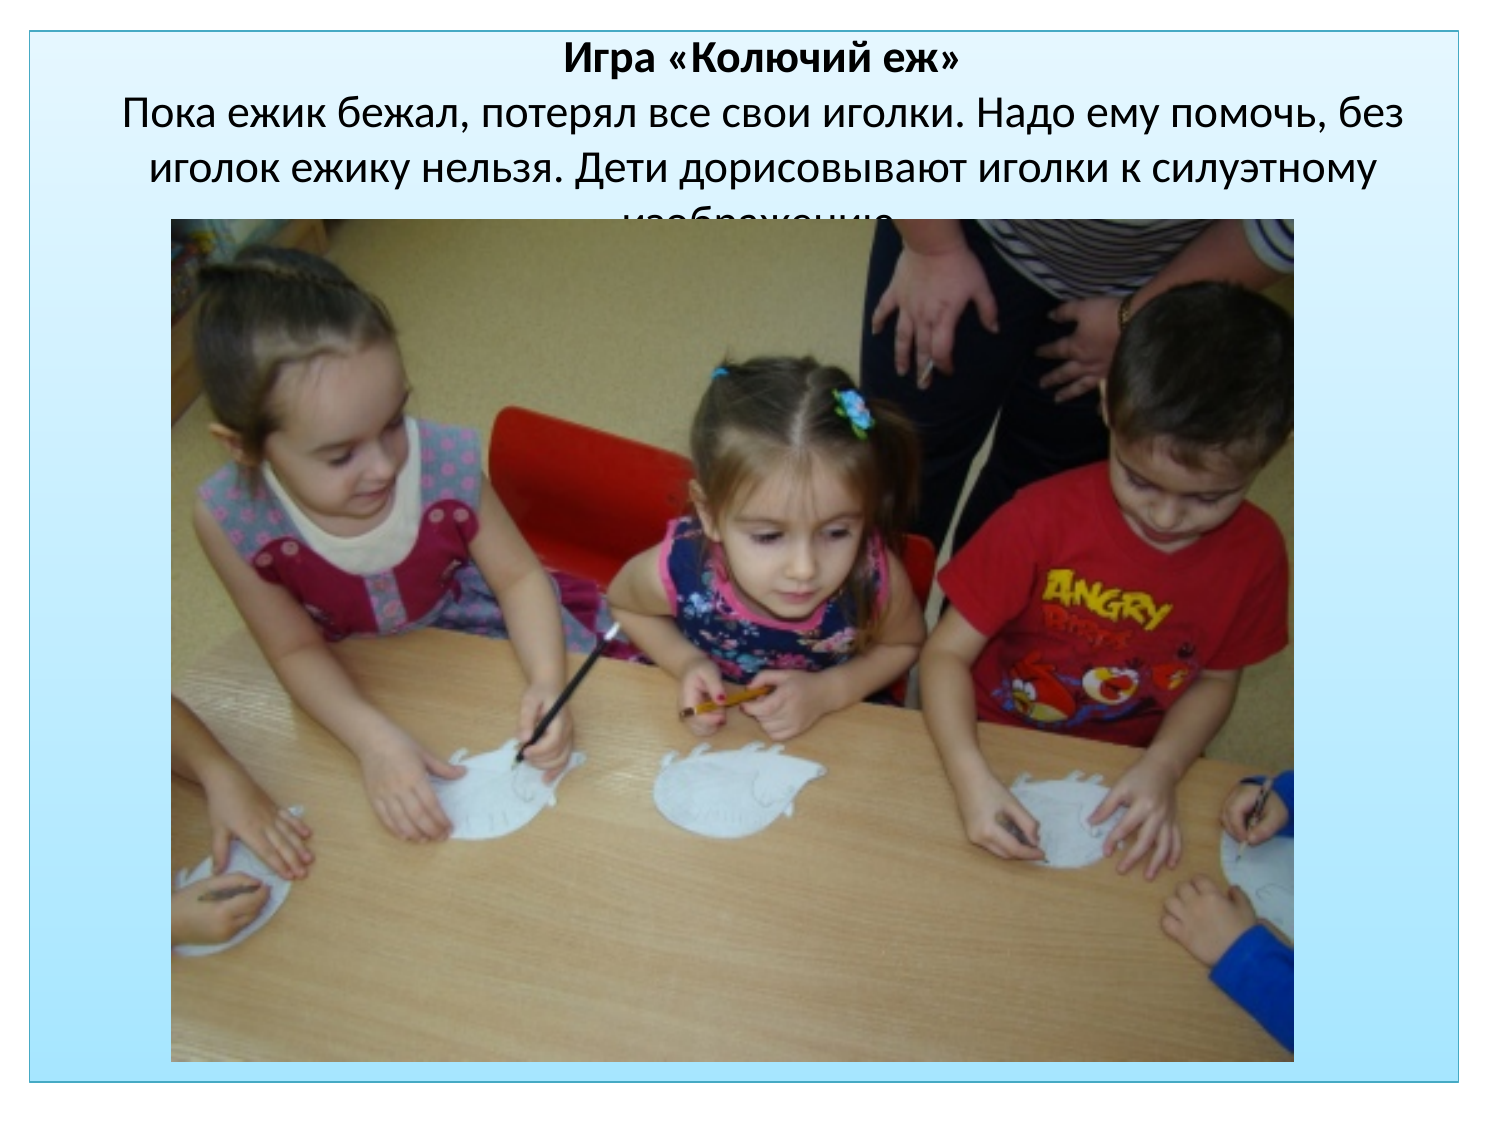

# Игра «Колючий еж» Пока ежик бежал, потерял все свои иголки. Надо ему помочь, без иголок ежику нельзя. Дети дорисовывают иголки к силуэтному изображению